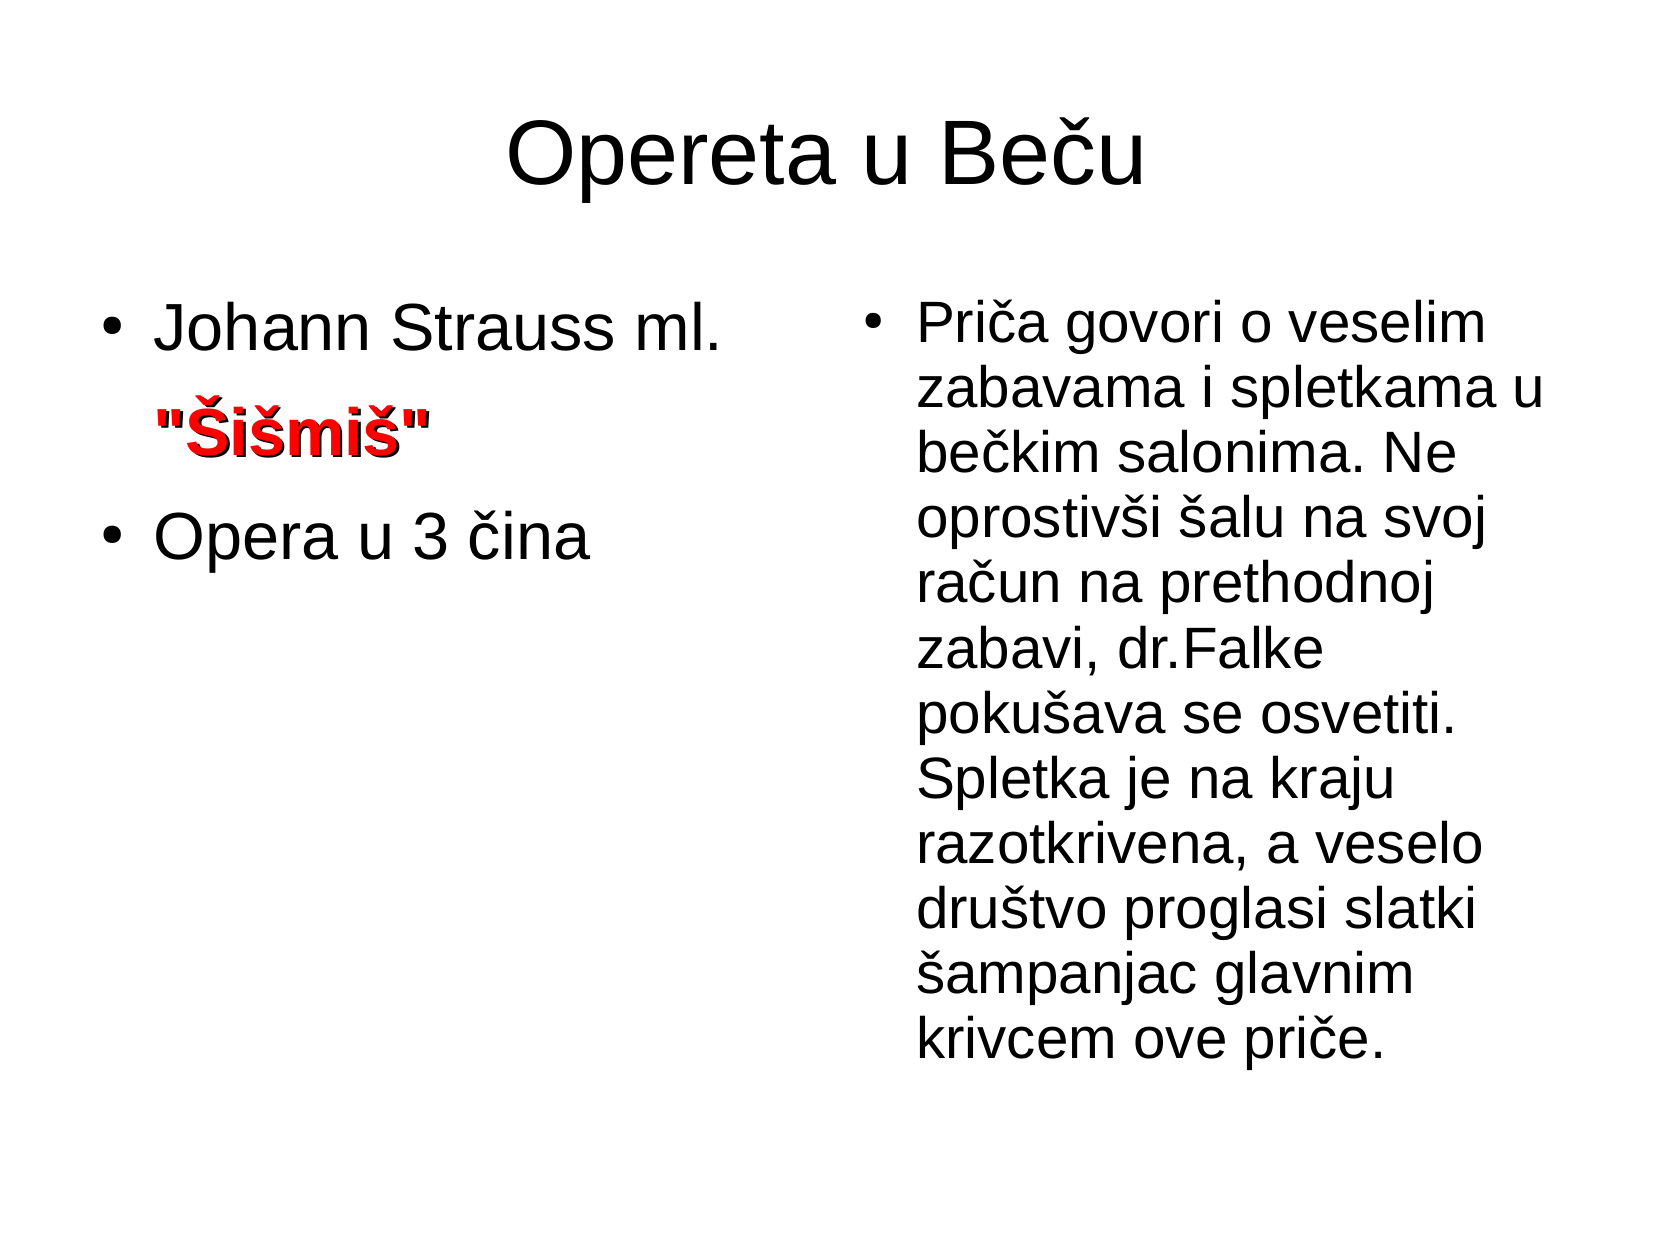

# Opereta u Beču
Johann Strauss ml.
"Šišmiš"
Opera u 3 čina
Priča govori o veselim zabavama i spletkama u bečkim salonima. Ne oprostivši šalu na svoj račun na prethodnoj zabavi, dr.Falke pokušava se osvetiti. Spletka je na kraju razotkrivena, a veselo društvo proglasi slatki šampanjac glavnim krivcem ove priče.